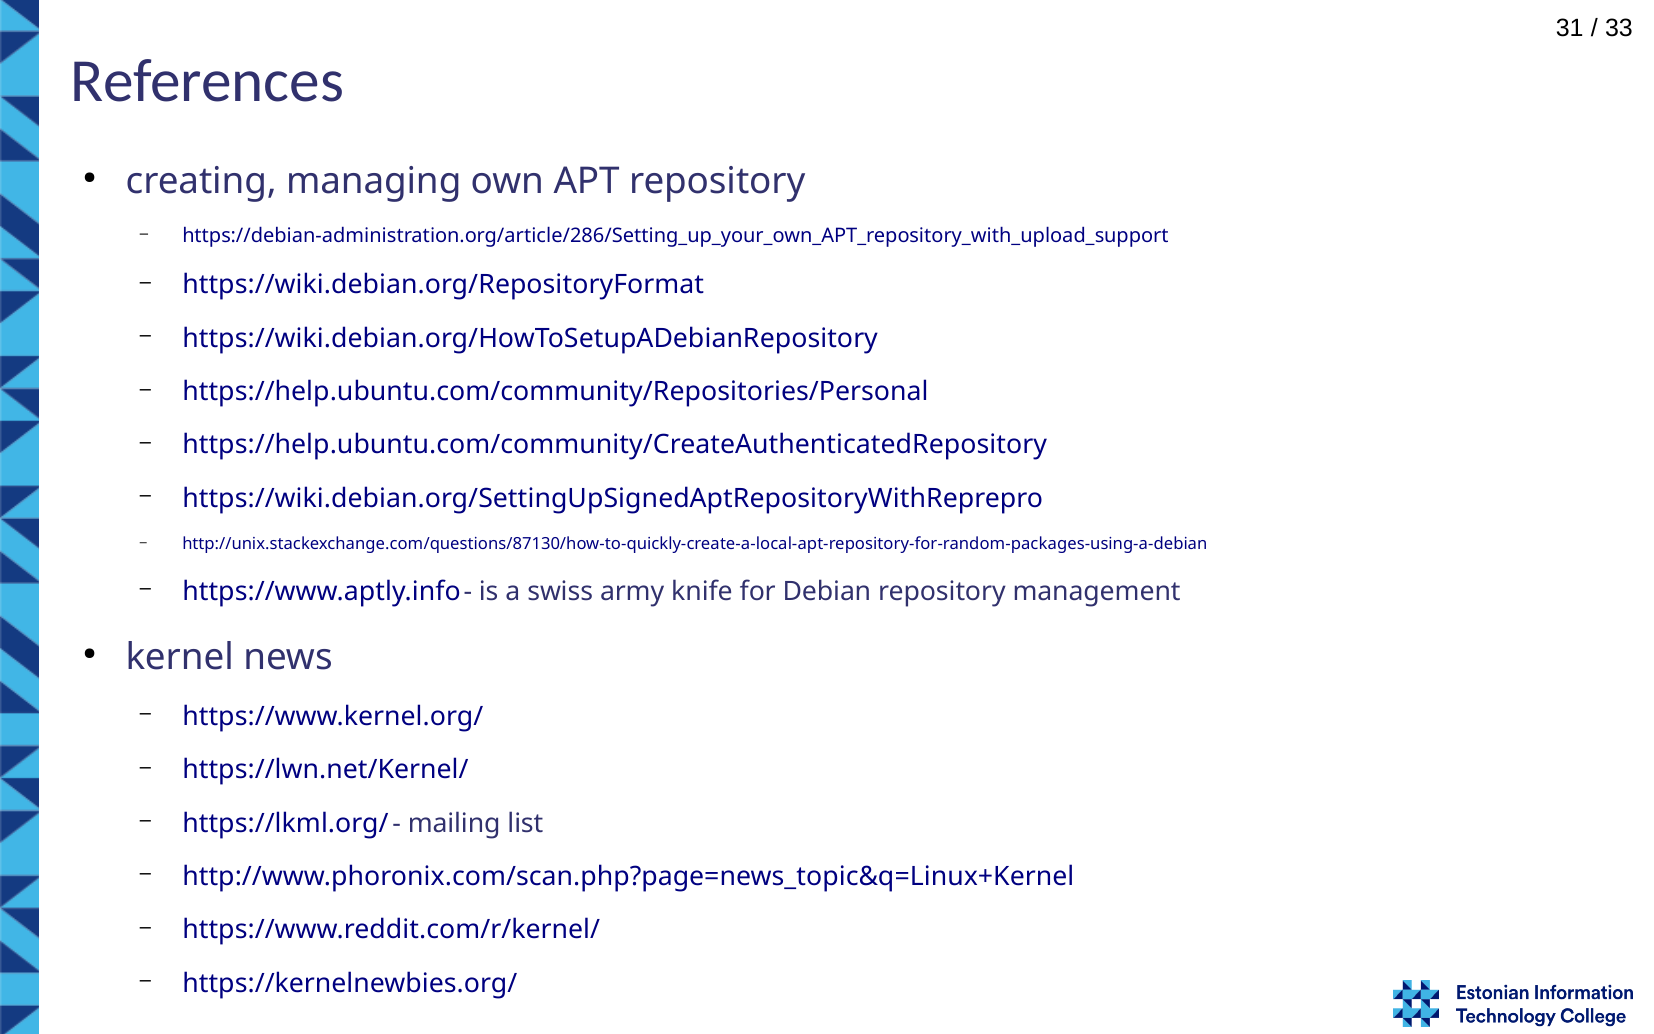

# References
creating, managing own APT repository
https://debian-administration.org/article/286/Setting_up_your_own_APT_repository_with_upload_support
https://wiki.debian.org/RepositoryFormat
https://wiki.debian.org/HowToSetupADebianRepository
https://help.ubuntu.com/community/Repositories/Personal
https://help.ubuntu.com/community/CreateAuthenticatedRepository
https://wiki.debian.org/SettingUpSignedAptRepositoryWithReprepro
http://unix.stackexchange.com/questions/87130/how-to-quickly-create-a-local-apt-repository-for-random-packages-using-a-debian
https://www.aptly.info - is a swiss army knife for Debian repository management
kernel news
https://www.kernel.org/
https://lwn.net/Kernel/
https://lkml.org/ - mailing list
http://www.phoronix.com/scan.php?page=news_topic&q=Linux+Kernel
https://www.reddit.com/r/kernel/
https://kernelnewbies.org/